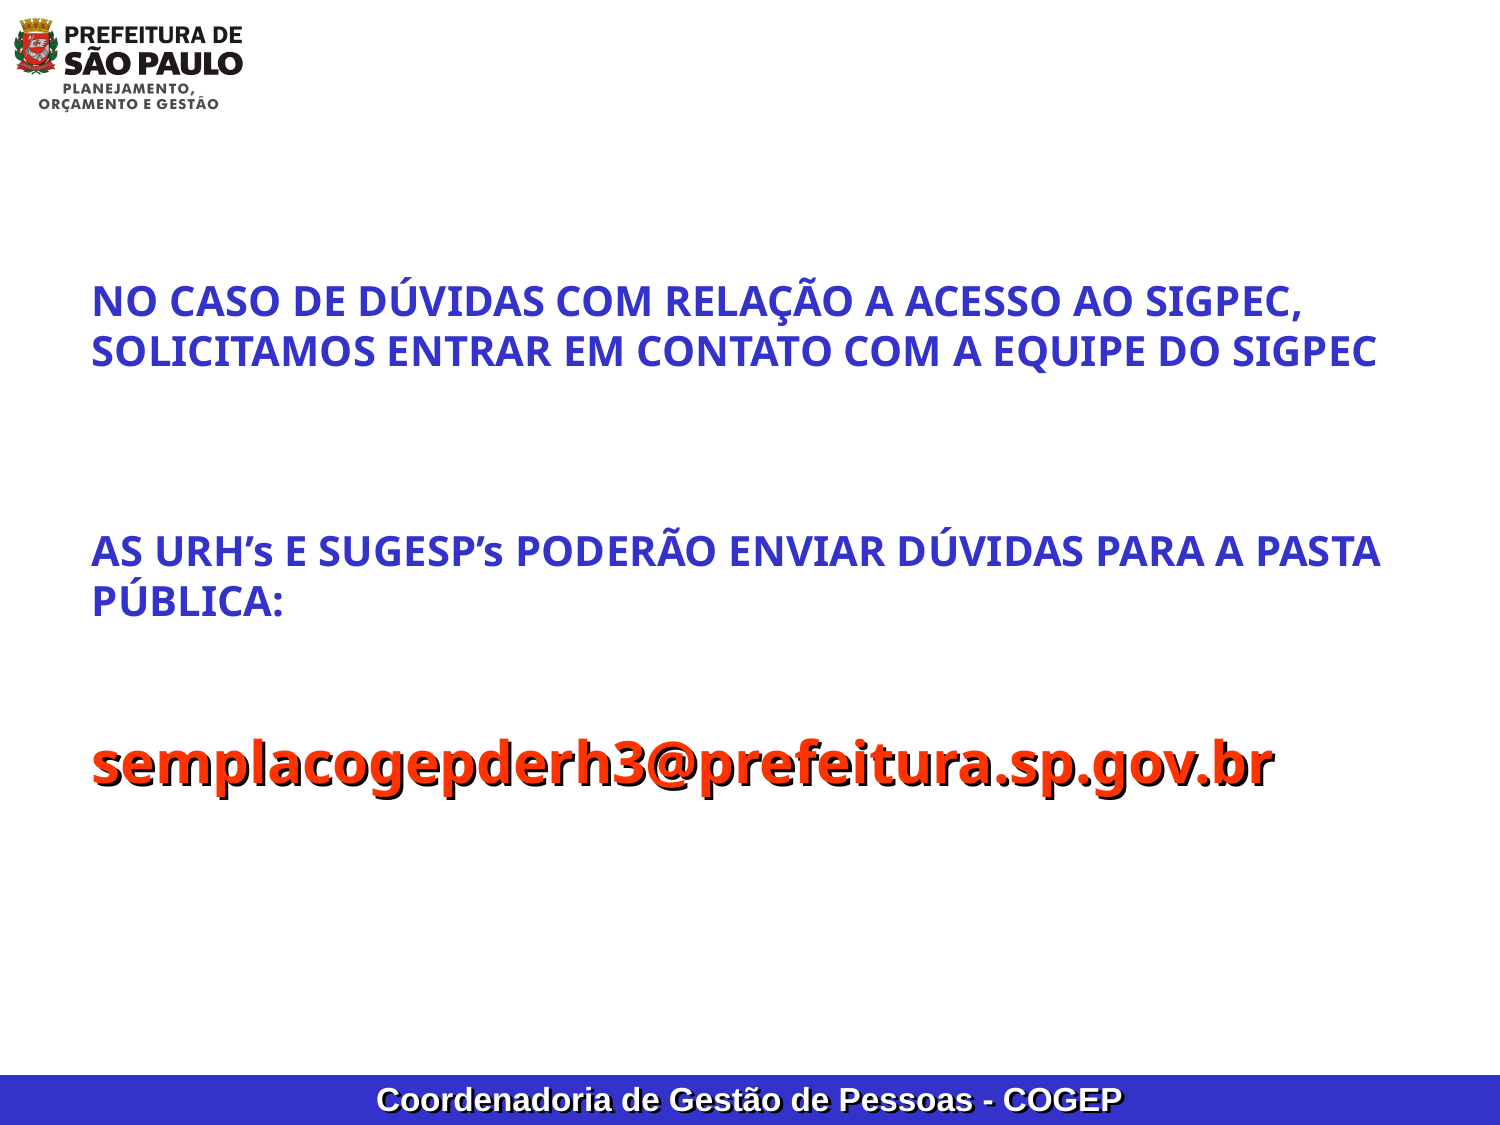

NO CASO DE DÚVIDAS COM RELAÇÃO A ACESSO AO SIGPEC, SOLICITAMOS ENTRAR EM CONTATO COM A EQUIPE DO SIGPEC
AS URH’s E SUGESP’s PODERÃO ENVIAR DÚVIDAS PARA A PASTA PÚBLICA:
semplacogepderh3@prefeitura.sp.gov.br